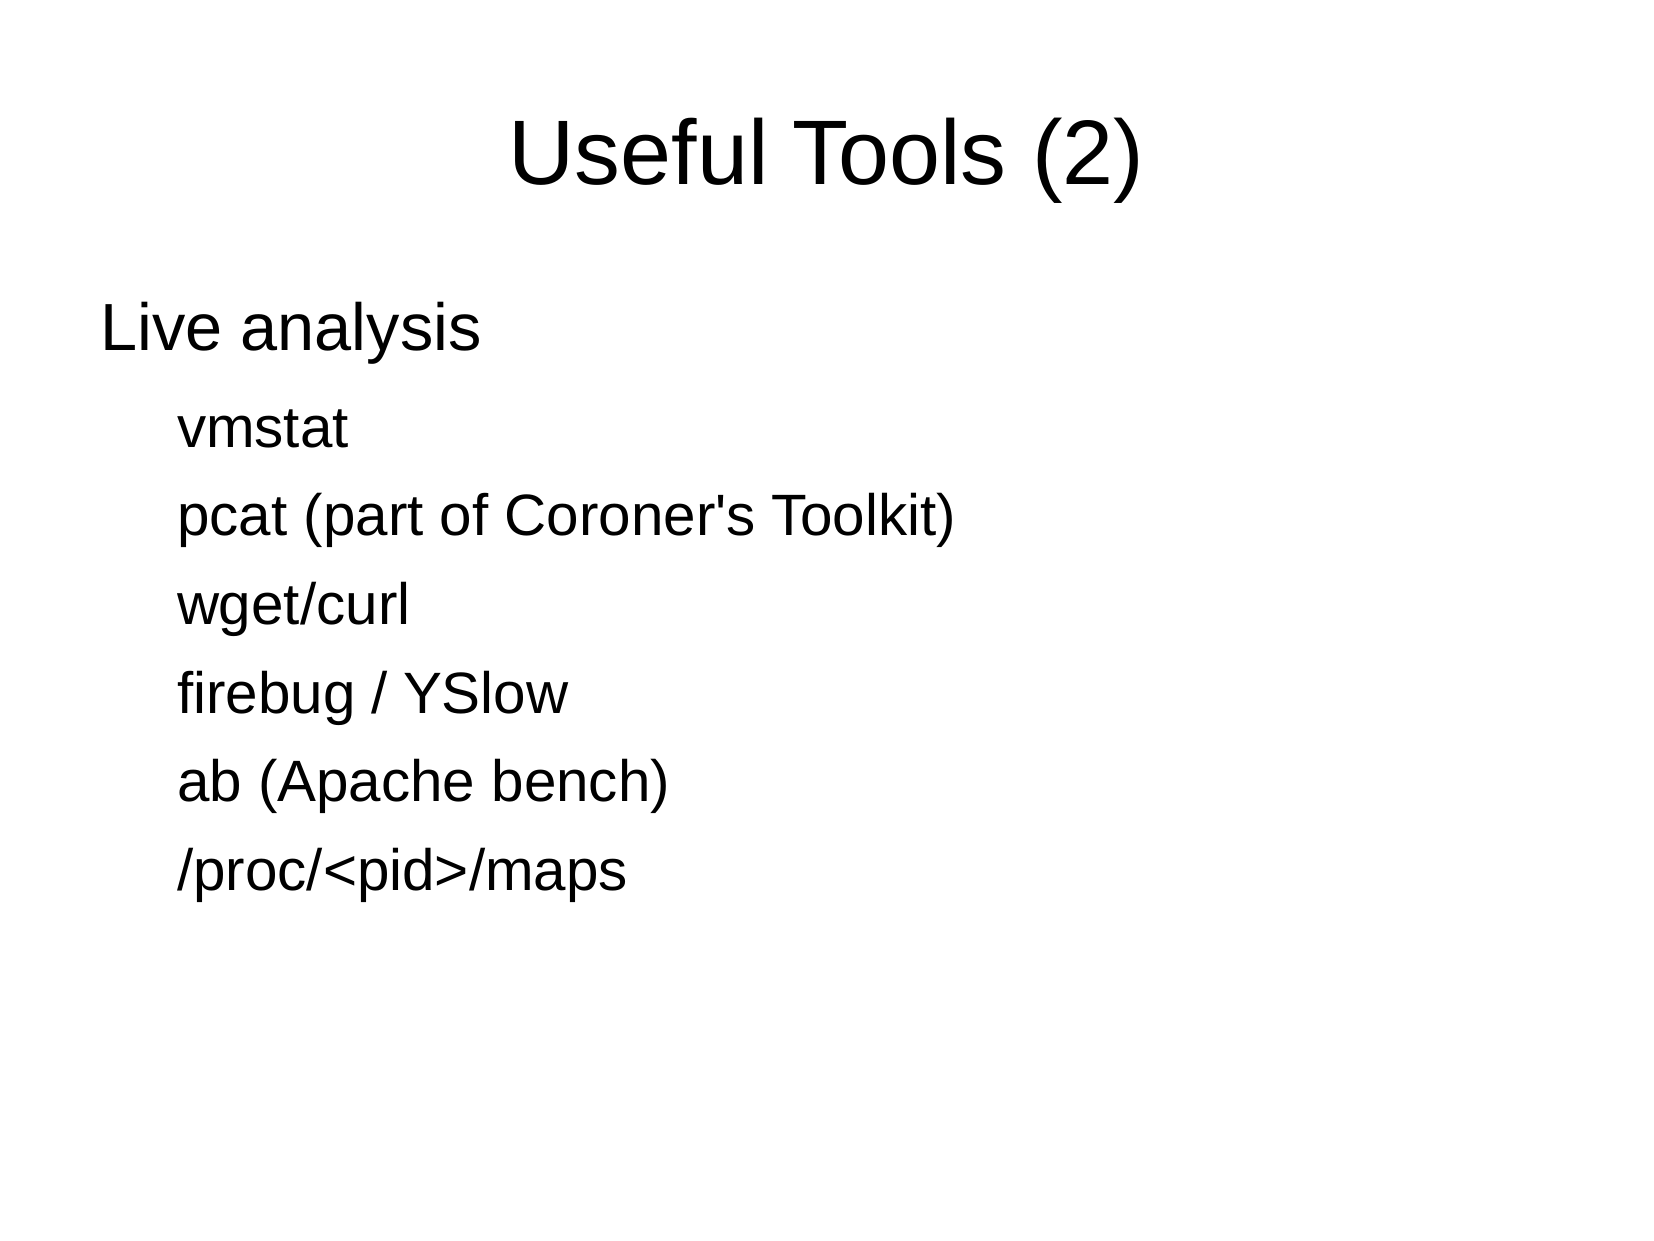

# Useful Tools (2)
Live analysis
vmstat
pcat (part of Coroner's Toolkit)
wget/curl
firebug / YSlow
ab (Apache bench)
/proc/<pid>/maps